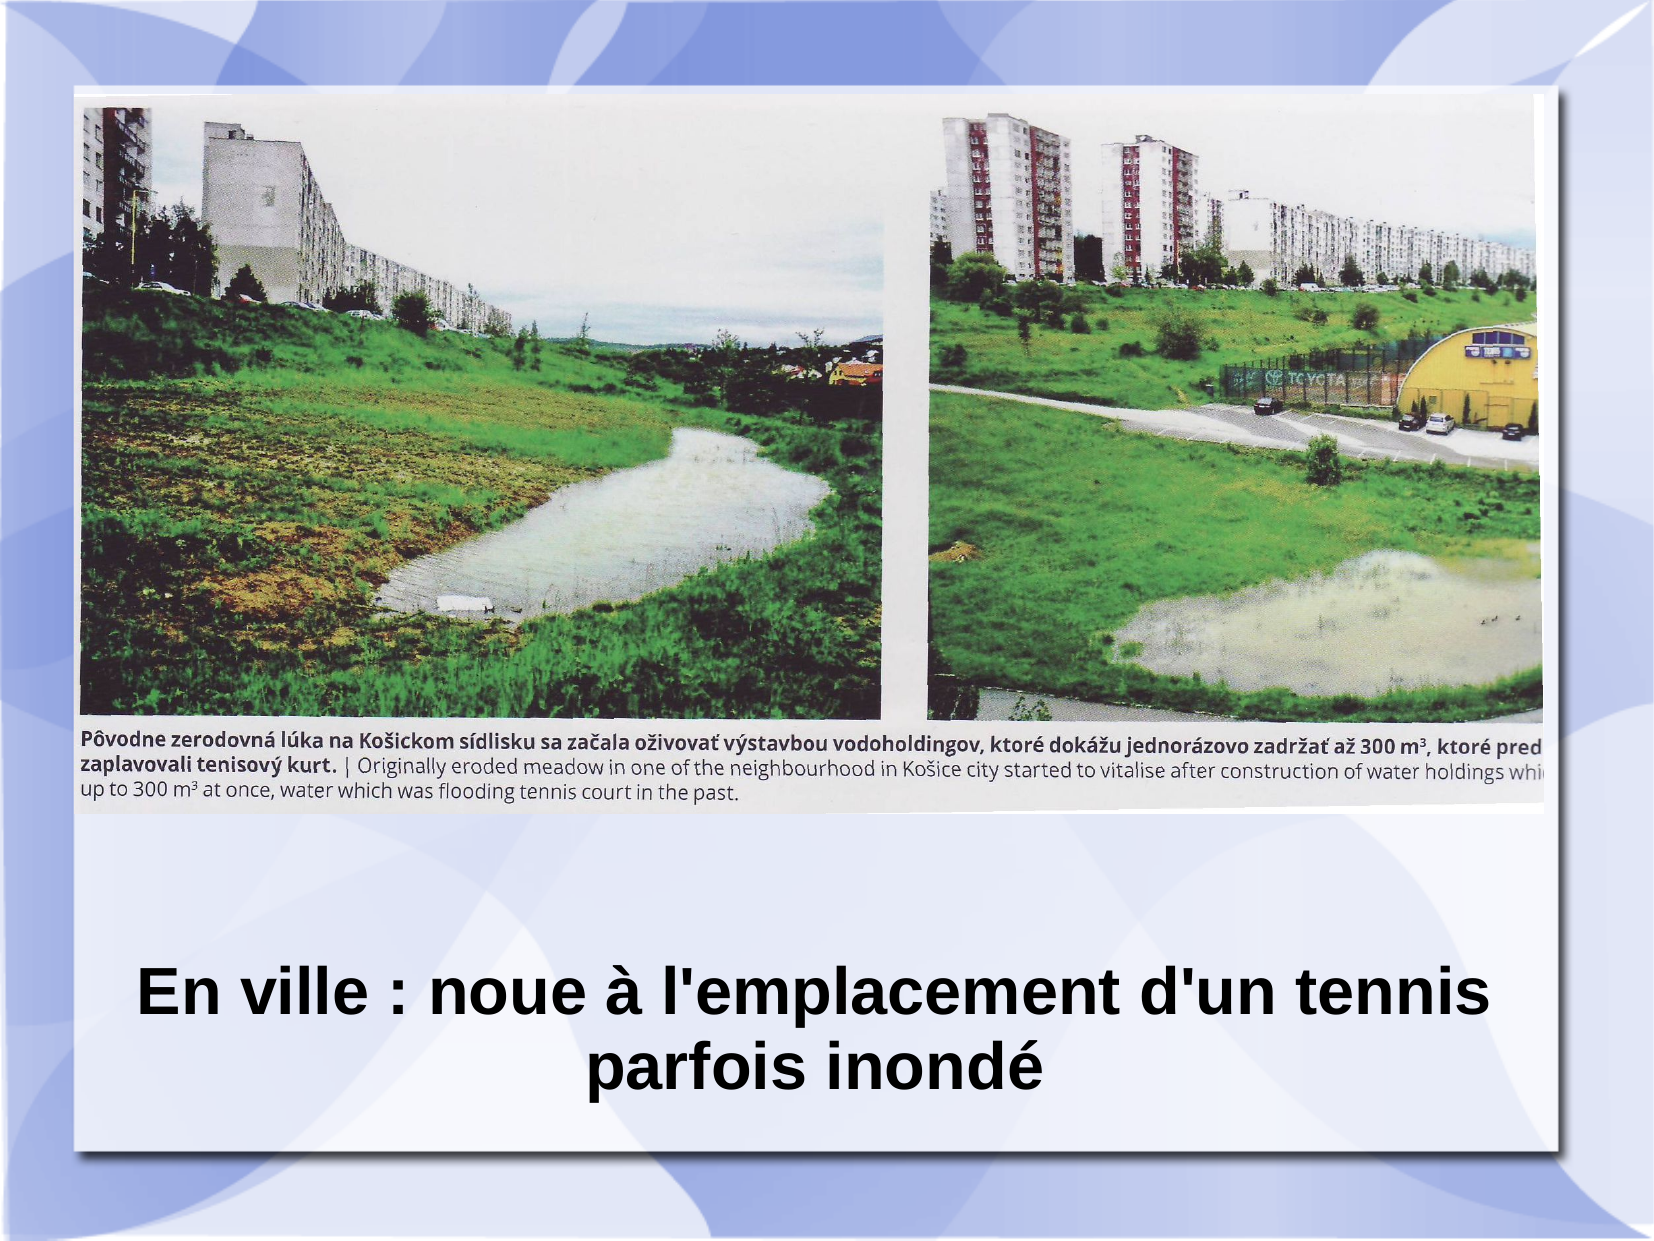

# En ville : noue à l'emplacement d'un tennis parfois inondé